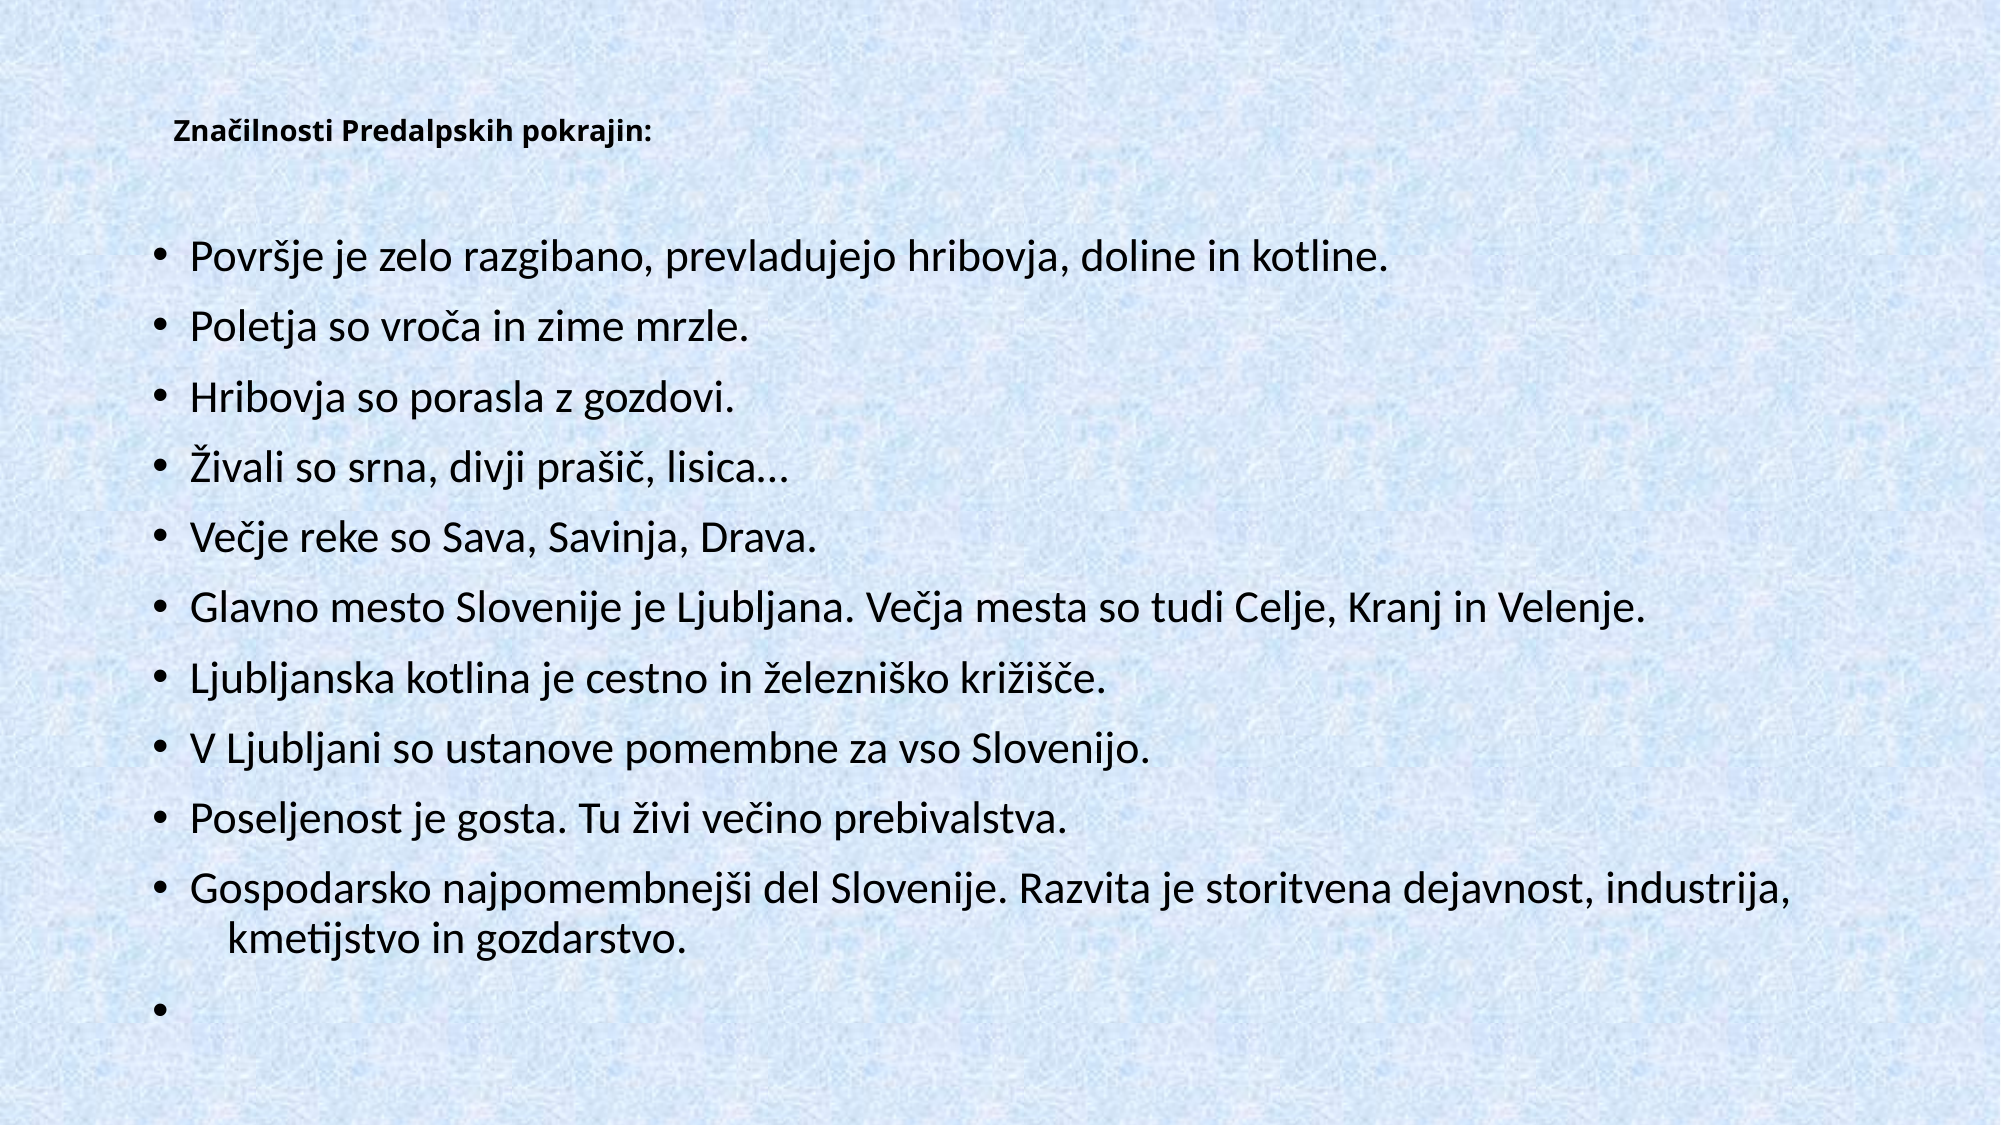

# Značilnosti Predalpskih pokrajin:
Površje je zelo razgibano, prevladujejo hribovja, doline in kotline.
Poletja so vroča in zime mrzle.
Hribovja so porasla z gozdovi.
Živali so srna, divji prašič, lisica…
Večje reke so Sava, Savinja, Drava.
Glavno mesto Slovenije je Ljubljana. Večja mesta so tudi Celje, Kranj in Velenje.
Ljubljanska kotlina je cestno in železniško križišče.
V Ljubljani so ustanove pomembne za vso Slovenijo.
Poseljenost je gosta. Tu živi večino prebivalstva.
Gospodarsko najpomembnejši del Slovenije. Razvita je storitvena dejavnost, industrija, kmetijstvo in gozdarstvo.